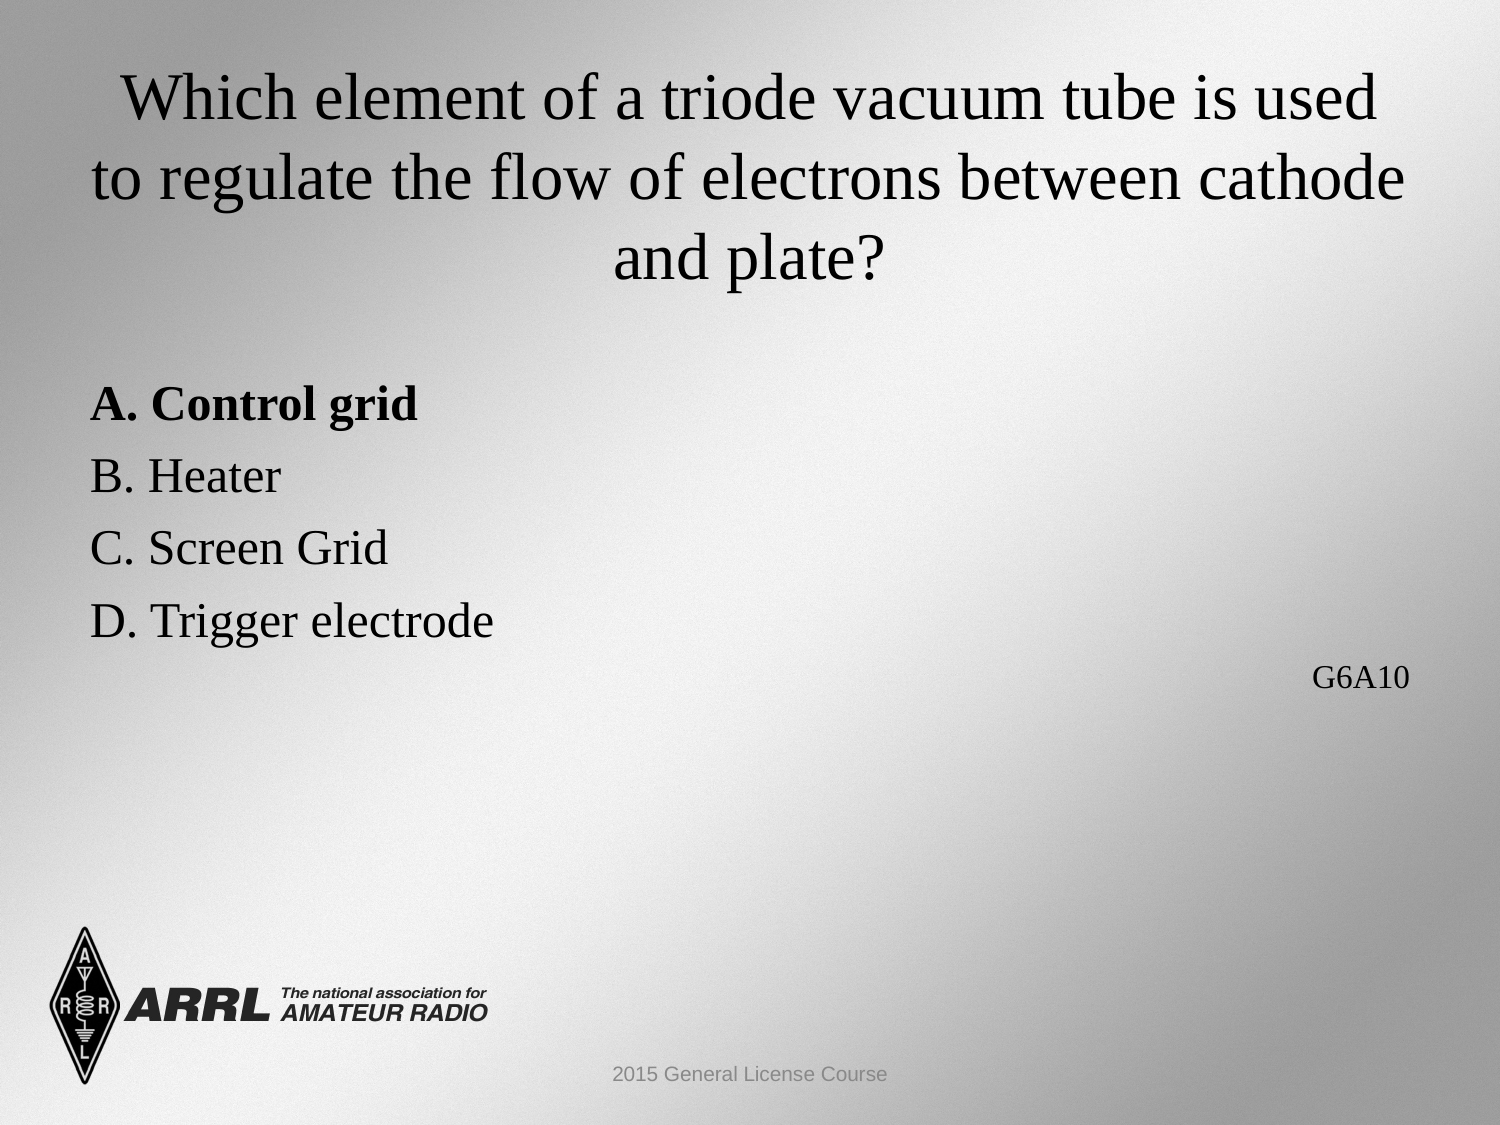

# Which element of a triode vacuum tube is used to regulate the flow of electrons between cathode and plate?
A. Control grid
B. Heater
C. Screen Grid
D. Trigger electrode
 G6A10
2015 General License Course